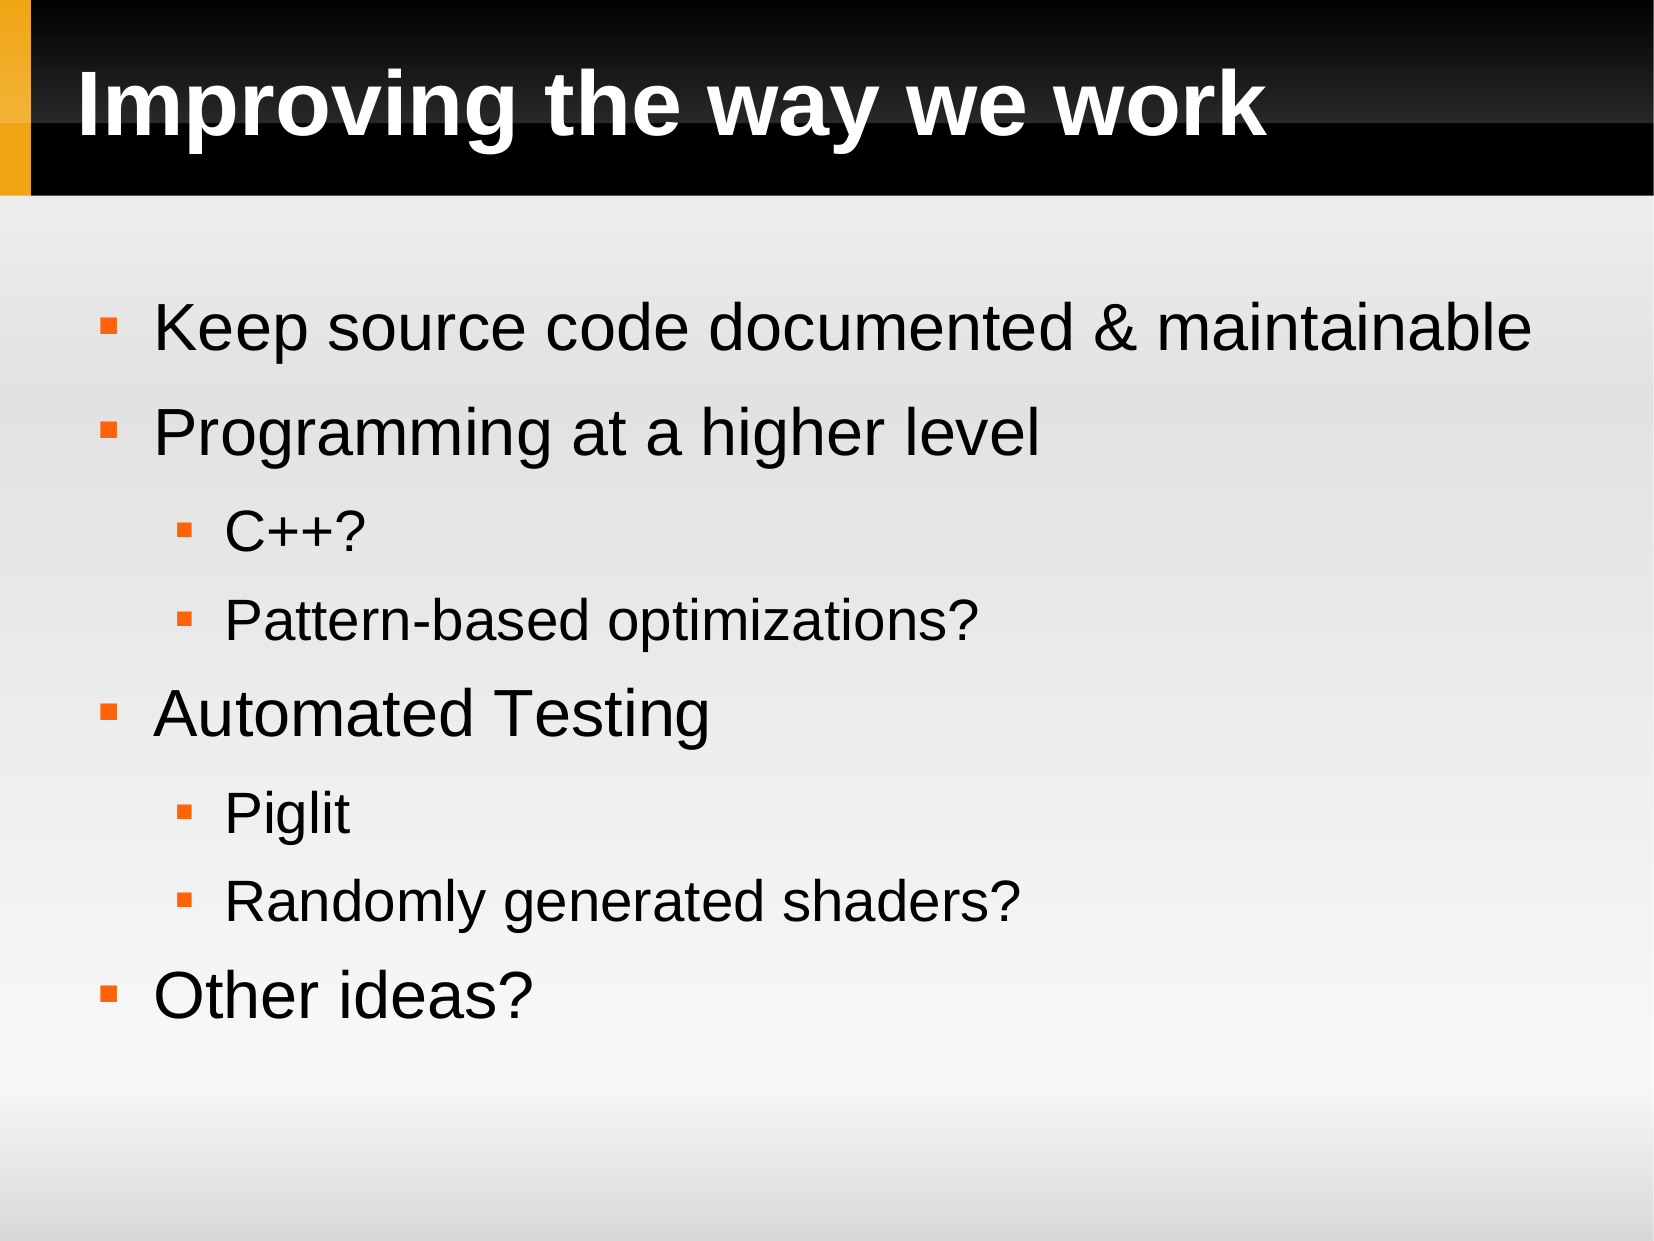

# Improving the way we work
Keep source code documented & maintainable
Programming at a higher level
C++?
Pattern-based optimizations?
Automated Testing
Piglit
Randomly generated shaders?
Other ideas?